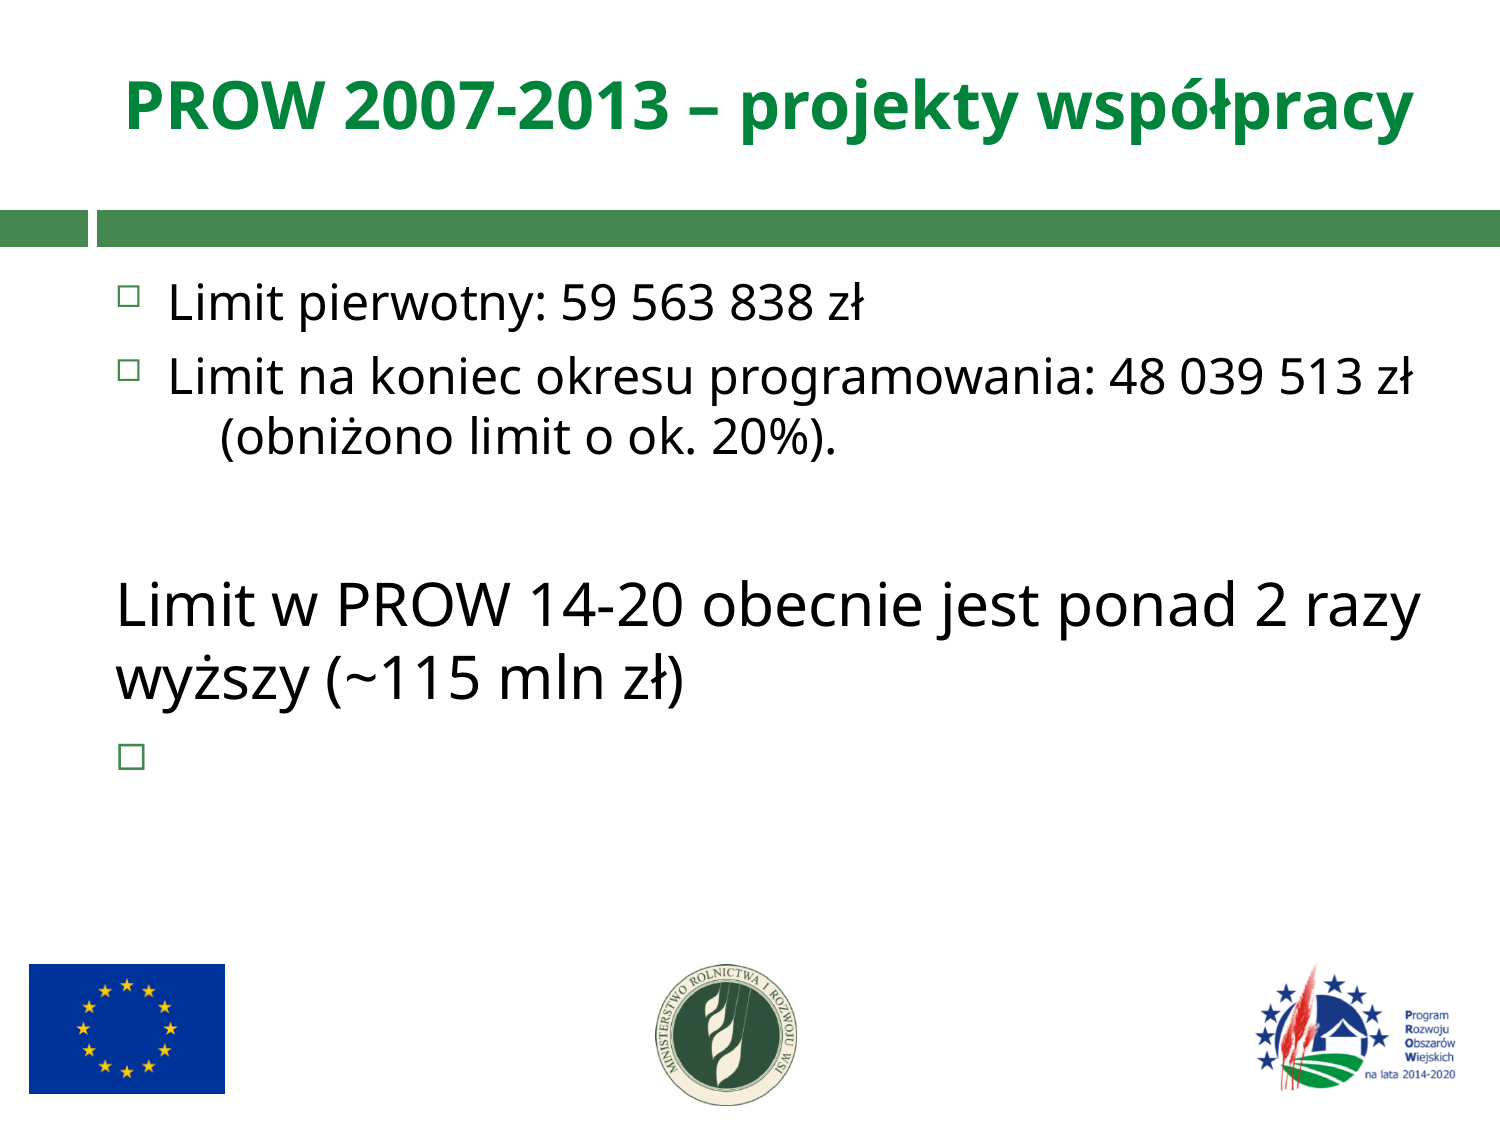

# PROW 2007-2013 – projekty współpracy
Limit pierwotny: 59 563 838 zł
Limit na koniec okresu programowania: 48 039 513 zł (obniżono limit o ok. 20%).
Limit w PROW 14-20 obecnie jest ponad 2 razy wyższy (~115 mln zł)